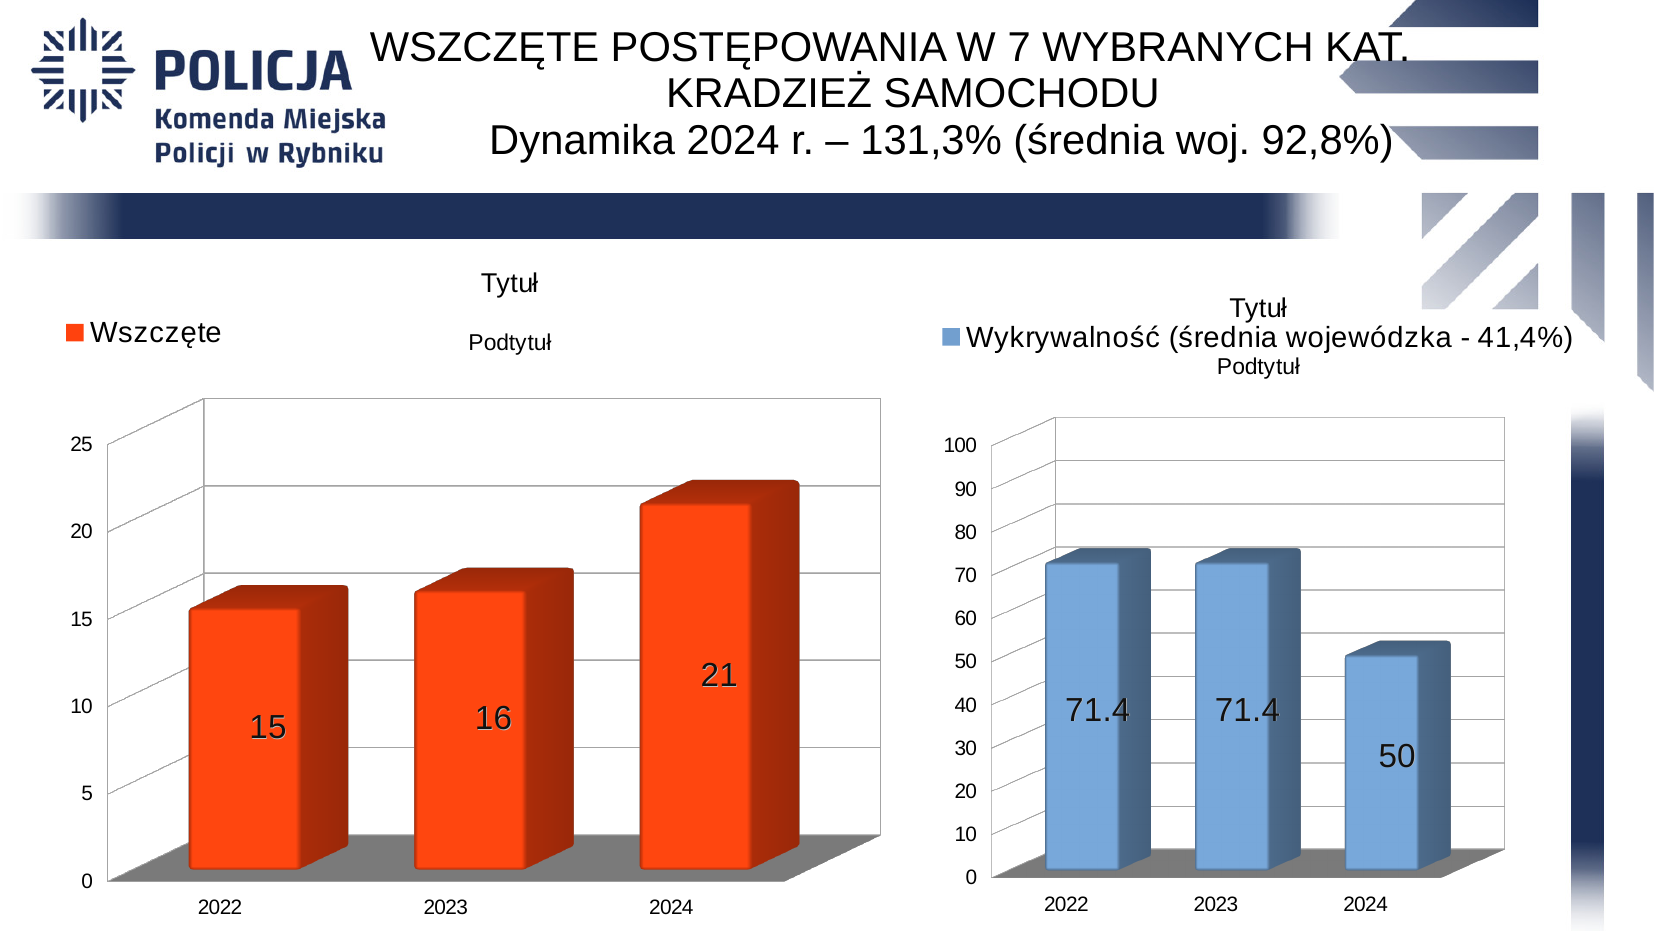

# WSZCZĘTE POSTĘPOWANIA W 7 WYBRANYCH KAT. KRADZIEŻ SAMOCHODU Dynamika 2024 r. – 131,3% (średnia woj. 92,8%)
[unsupported chart]
[unsupported chart]